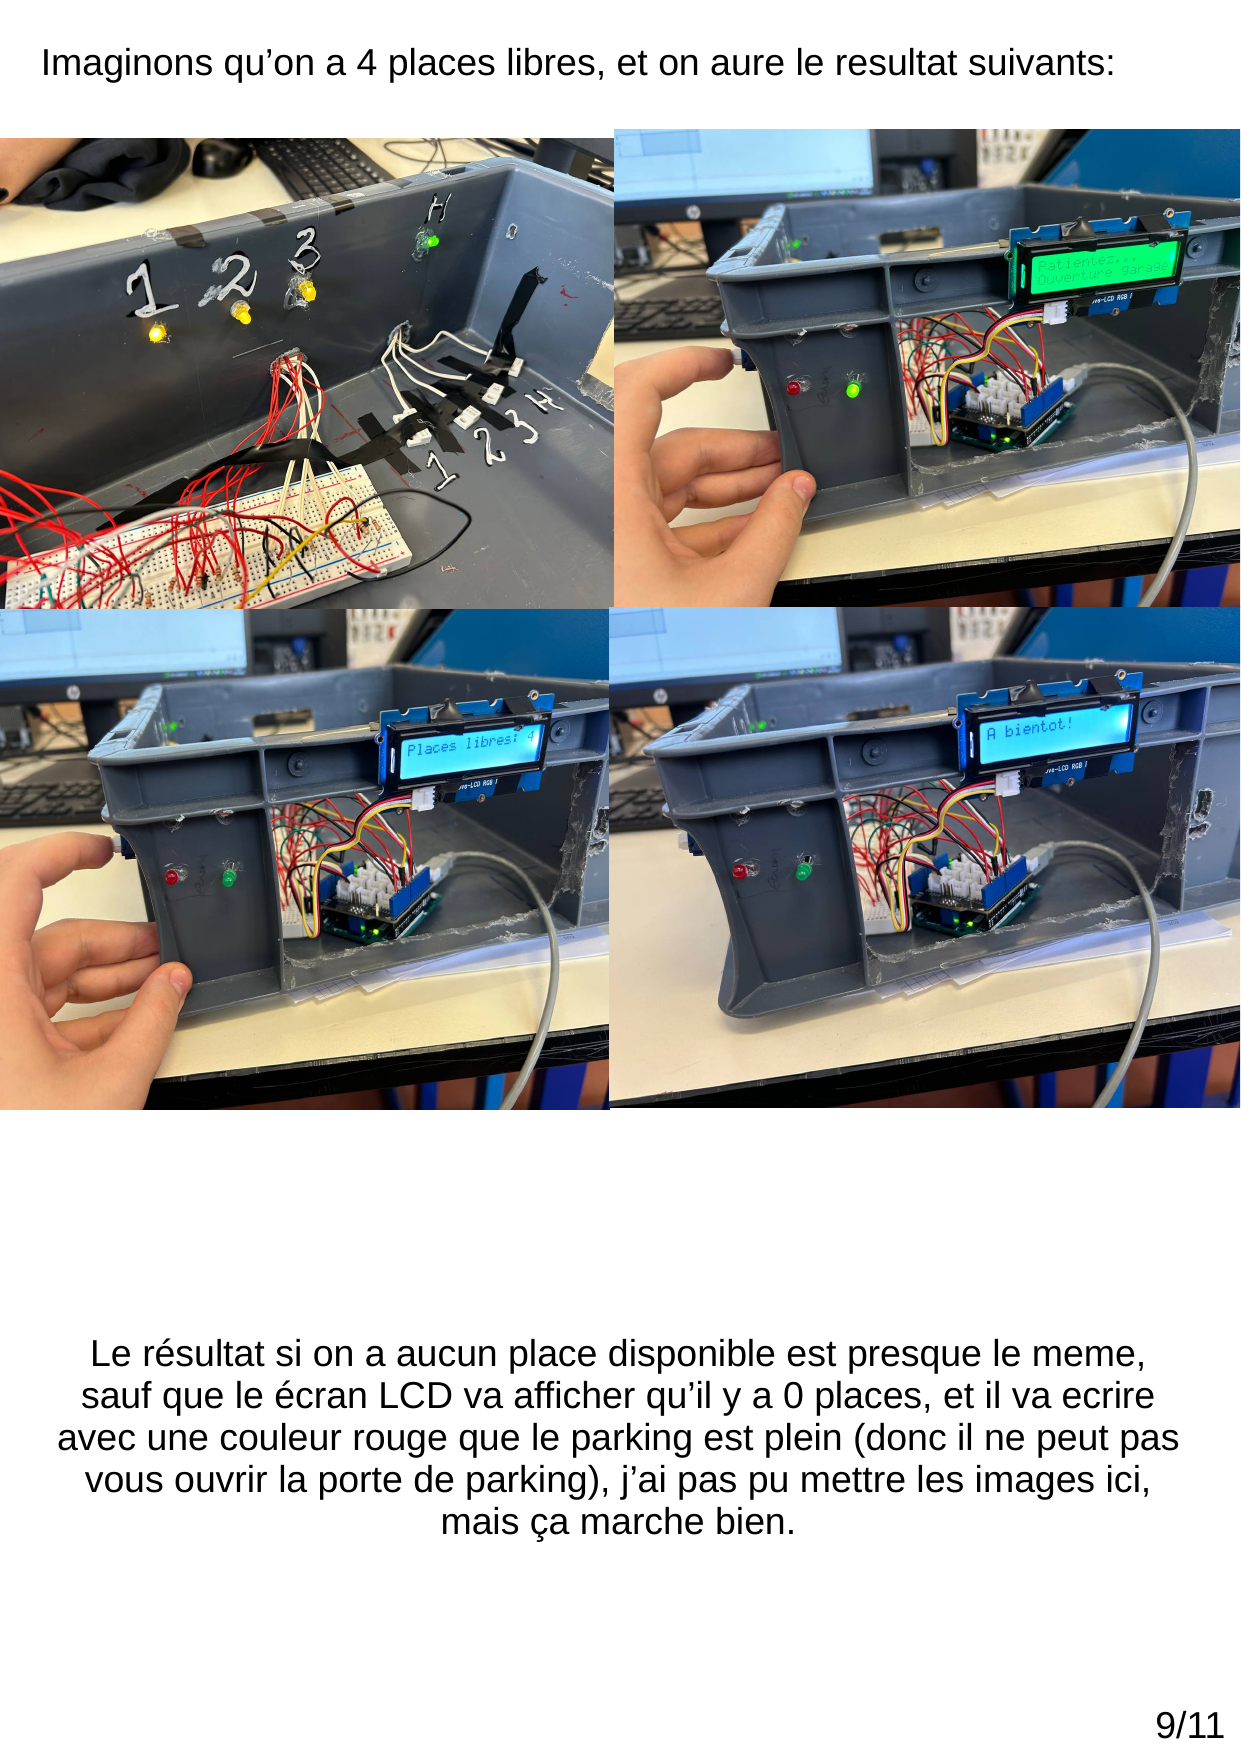

Imaginons qu’on a 4 places libres, et on aure le resultat suivants:
Le résultat si on a aucun place disponible est presque le meme, sauf que le écran LCD va afficher qu’il y a 0 places, et il va ecrire avec une couleur rouge que le parking est plein (donc il ne peut pas vous ouvrir la porte de parking), j’ai pas pu mettre les images ici, mais ça marche bien.
9/11